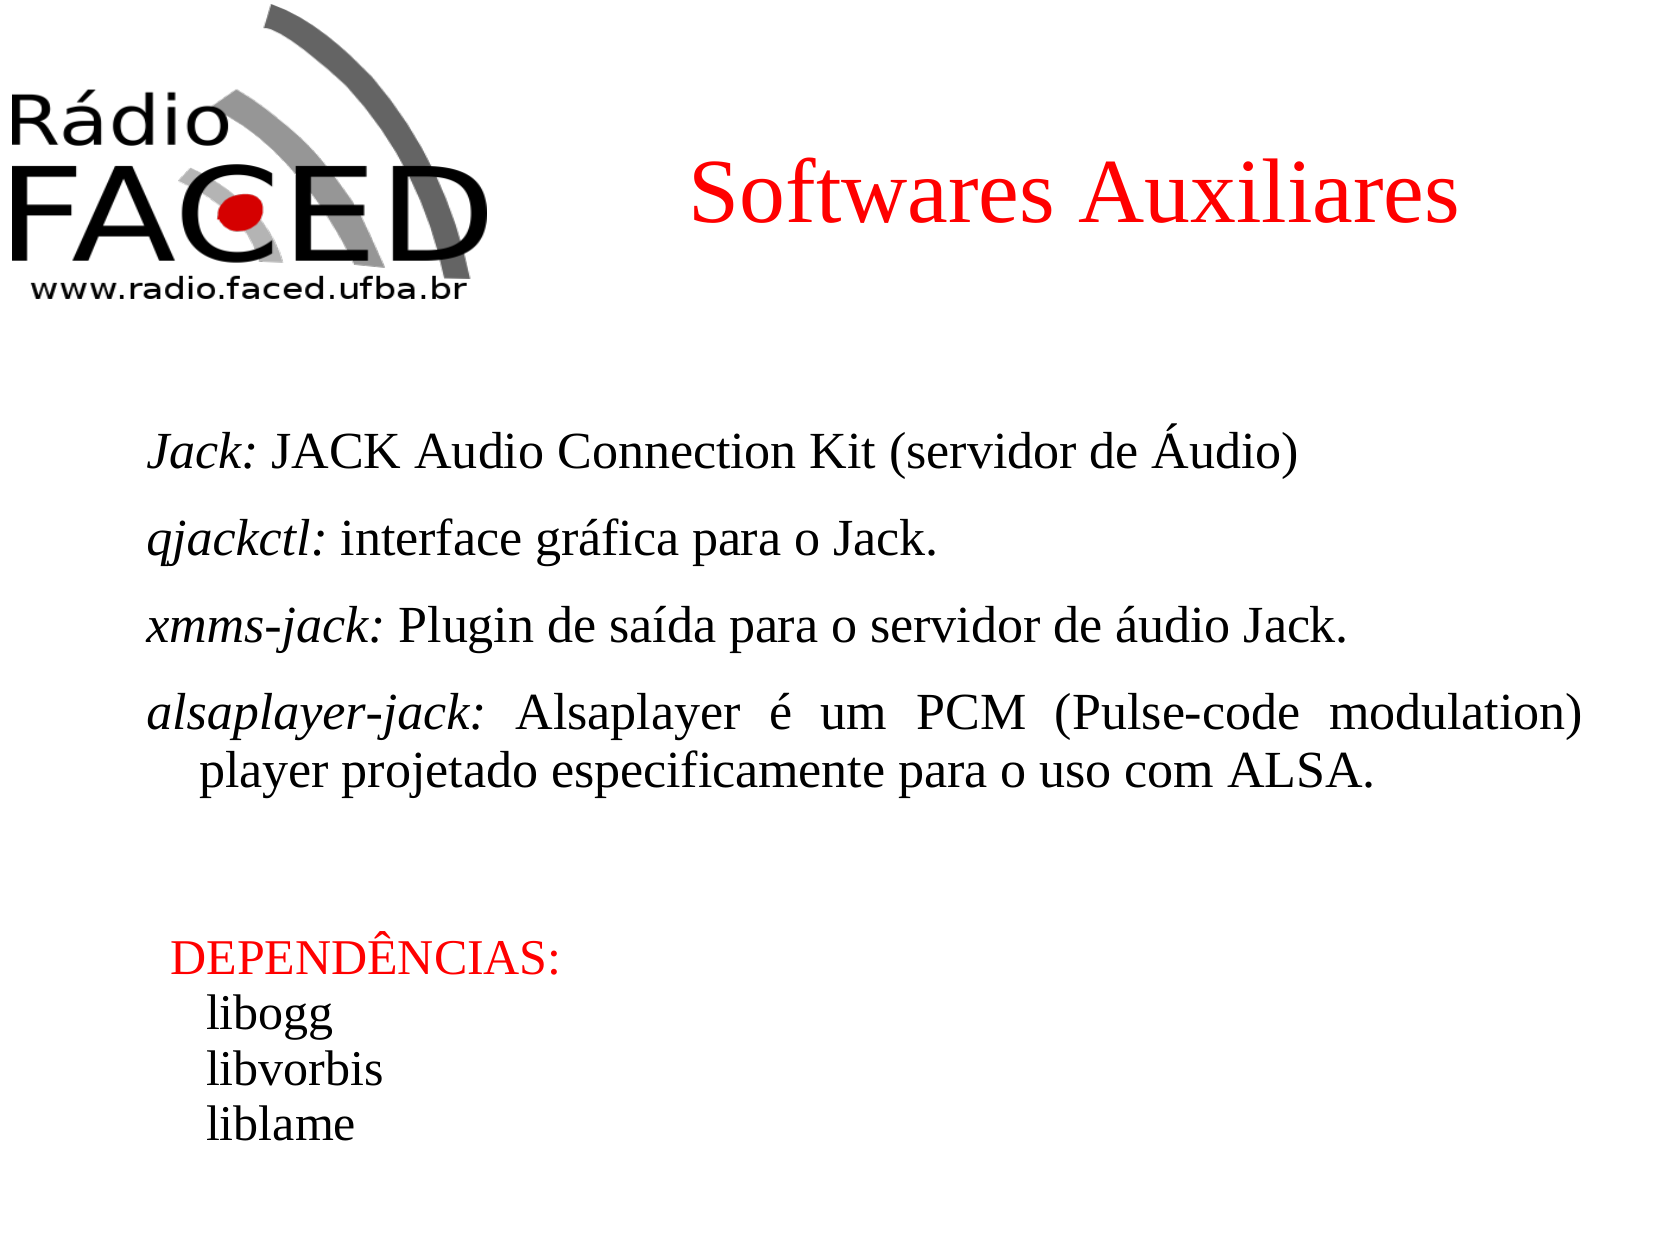

# Softwares Auxiliares
Jack: JACK Audio Connection Kit (servidor de Áudio)
qjackctl: interface gráfica para o Jack.
xmms-jack: Plugin de saída para o servidor de áudio Jack.
alsaplayer-jack: Alsaplayer é um PCM (Pulse-code modulation) player projetado especificamente para o uso com ALSA.
DEPENDÊNCIAS:
libogg
libvorbis
liblame